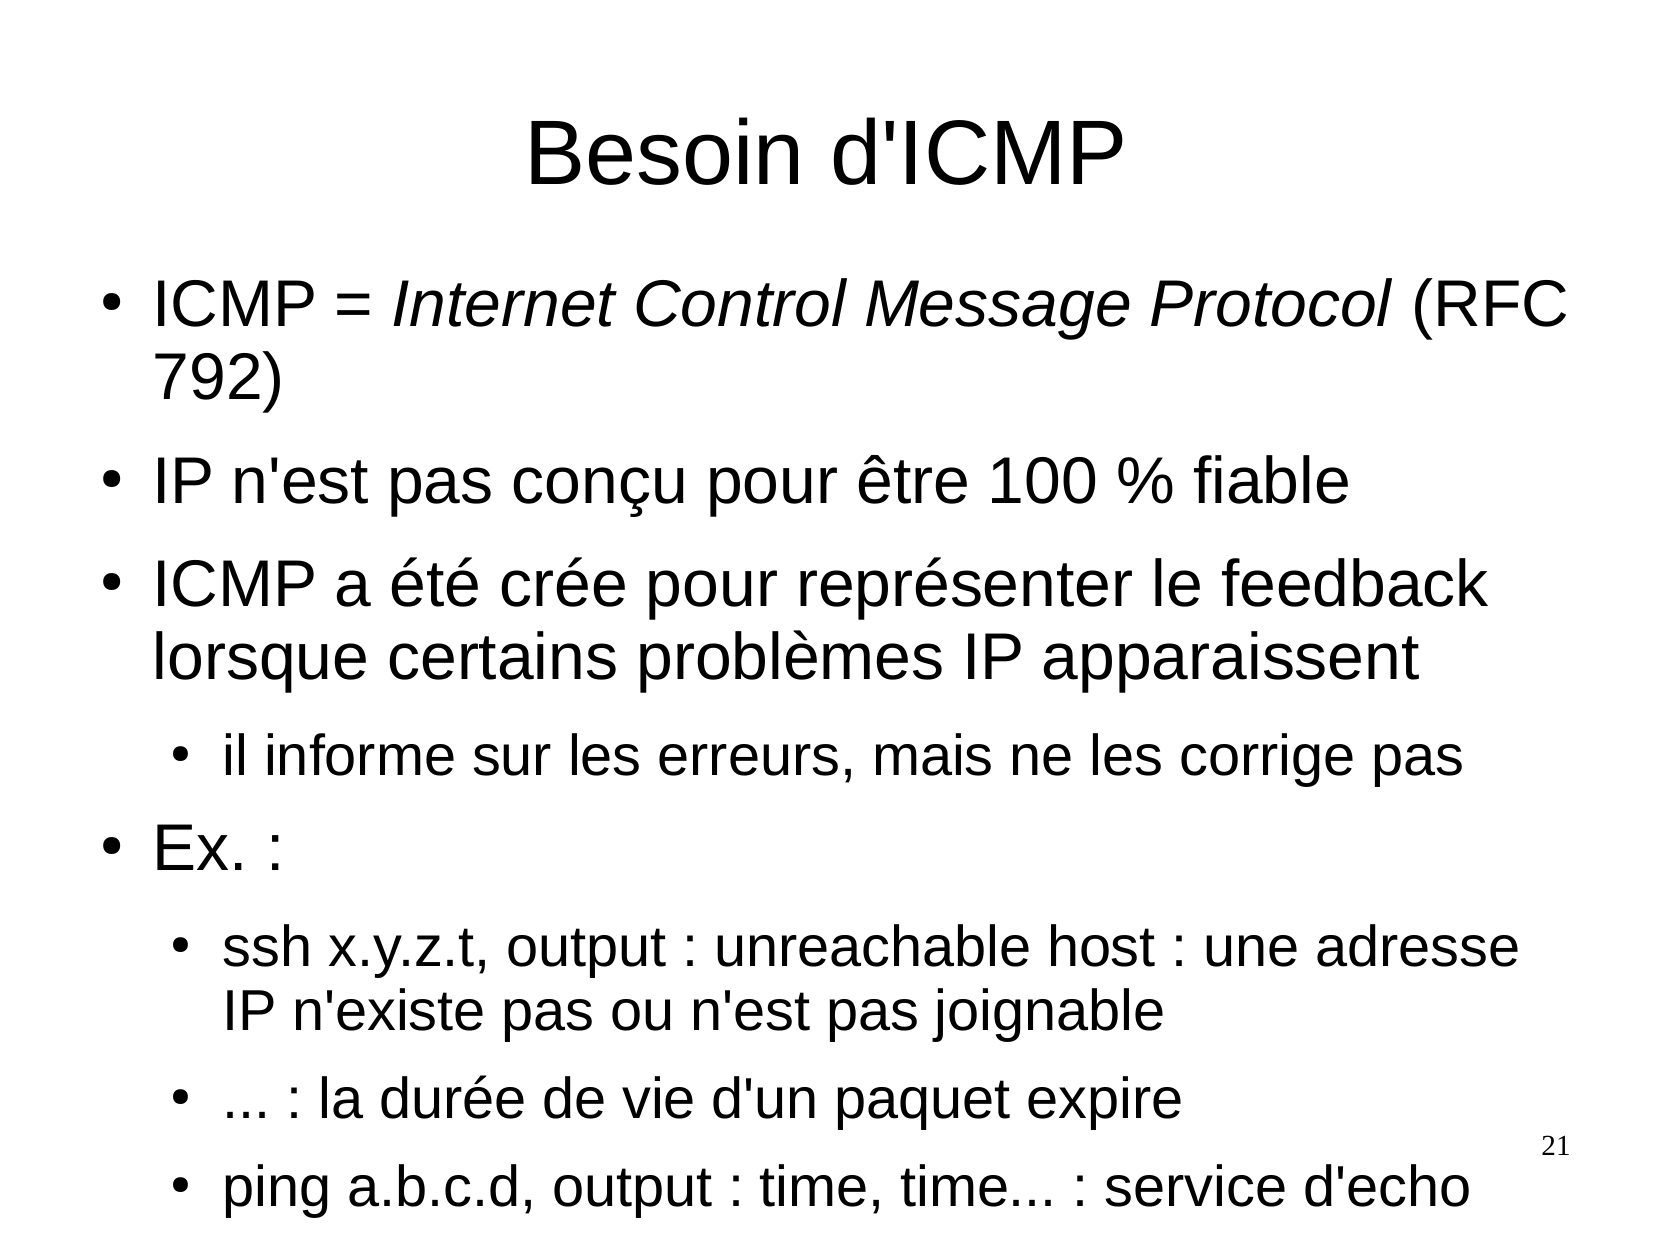

# Besoin d'ICMP
ICMP = Internet Control Message Protocol (RFC 792)
IP n'est pas conçu pour être 100 % fiable
ICMP a été crée pour représenter le feedback lorsque certains problèmes IP apparaissent
il informe sur les erreurs, mais ne les corrige pas
Ex. :
ssh x.y.z.t, output : unreachable host : une adresse IP n'existe pas ou n'est pas joignable
... : la durée de vie d'un paquet expire
ping a.b.c.d, output : time, time... : service d'echo
21